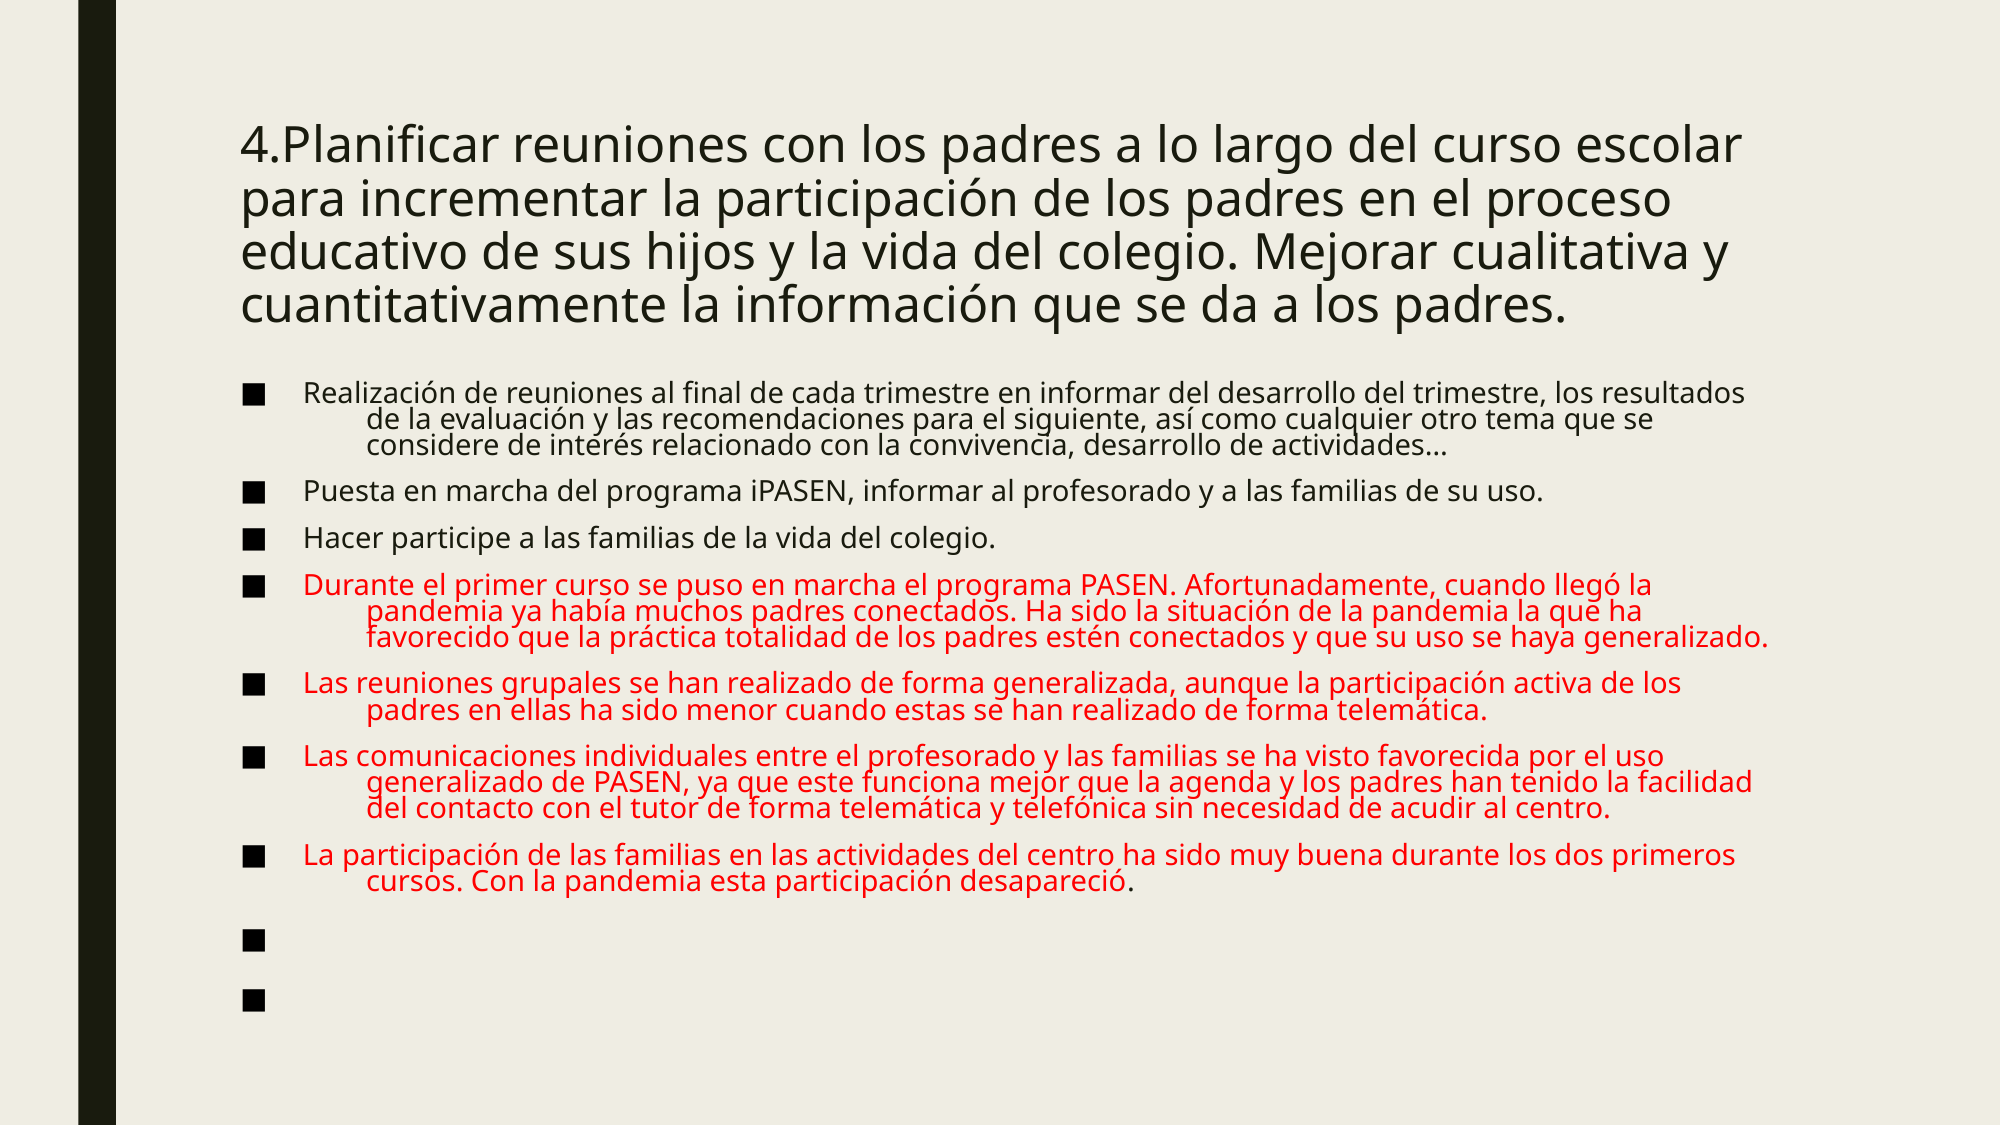

# 4.Planificar reuniones con los padres a lo largo del curso escolar para incrementar la participación de los padres en el proceso educativo de sus hijos y la vida del colegio. Mejorar cualitativa y cuantitativamente la información que se da a los padres.
Realización de reuniones al final de cada trimestre en informar del desarrollo del trimestre, los resultados de la evaluación y las recomendaciones para el siguiente, así como cualquier otro tema que se considere de interés relacionado con la convivencia, desarrollo de actividades…
Puesta en marcha del programa iPASEN, informar al profesorado y a las familias de su uso.
Hacer participe a las familias de la vida del colegio.
Durante el primer curso se puso en marcha el programa PASEN. Afortunadamente, cuando llegó la pandemia ya había muchos padres conectados. Ha sido la situación de la pandemia la que ha favorecido que la práctica totalidad de los padres estén conectados y que su uso se haya generalizado.
Las reuniones grupales se han realizado de forma generalizada, aunque la participación activa de los padres en ellas ha sido menor cuando estas se han realizado de forma telemática.
Las comunicaciones individuales entre el profesorado y las familias se ha visto favorecida por el uso generalizado de PASEN, ya que este funciona mejor que la agenda y los padres han tenido la facilidad del contacto con el tutor de forma telemática y telefónica sin necesidad de acudir al centro.
La participación de las familias en las actividades del centro ha sido muy buena durante los dos primeros cursos. Con la pandemia esta participación desapareció.